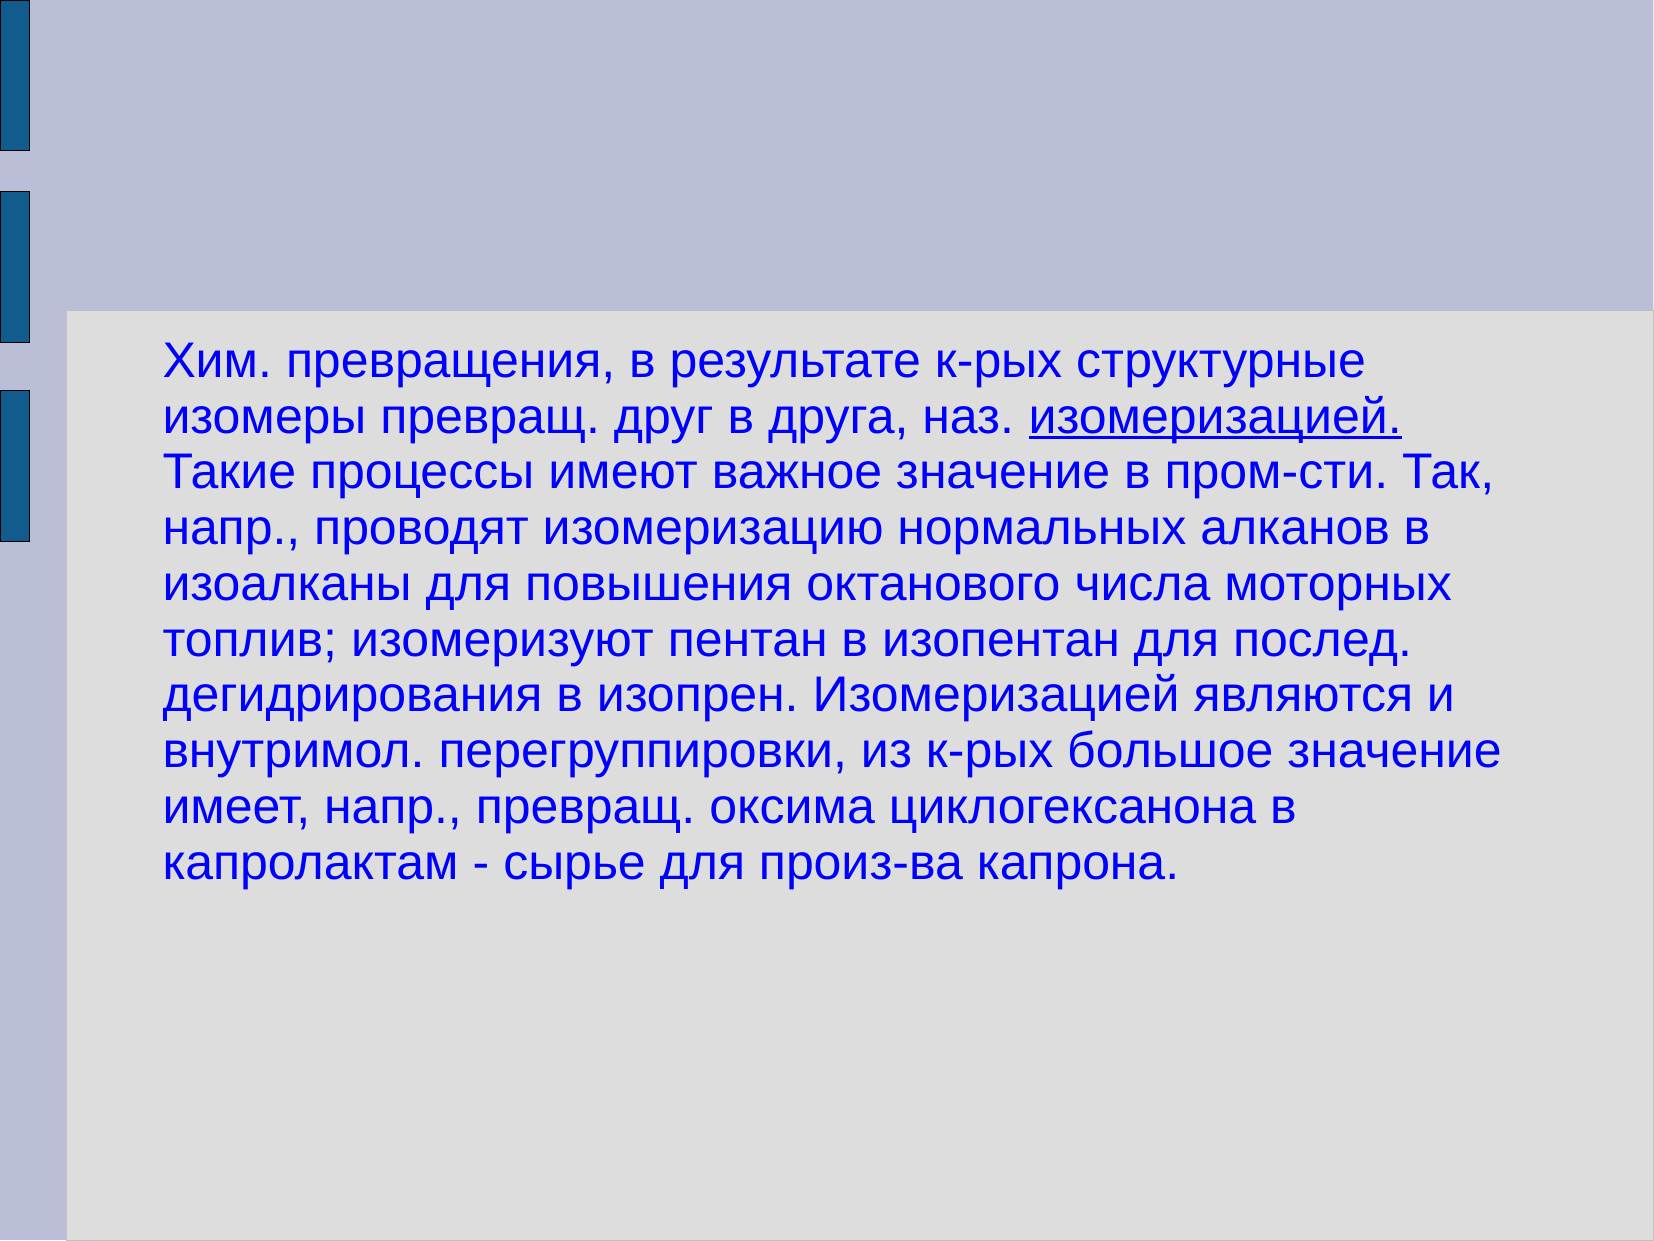

Хим. превращения, в результате к-рых структурные изомеры превращ. друг в друга, наз. изомеризацией. Такие процессы имеют важное значение в пром-сти. Так, напр., проводят изомеризацию нормальных алканов в изоалканы для повышения октанового числа моторных топлив; изомеризуют пентан в изопентан для послед. дегидрирования в изопрен. Изомеризацией являются и внутримол. перегруппировки, из к-рых большое значение имеет, напр., превращ. оксима циклогексанона в капролактам - сырье для произ-ва капрона.